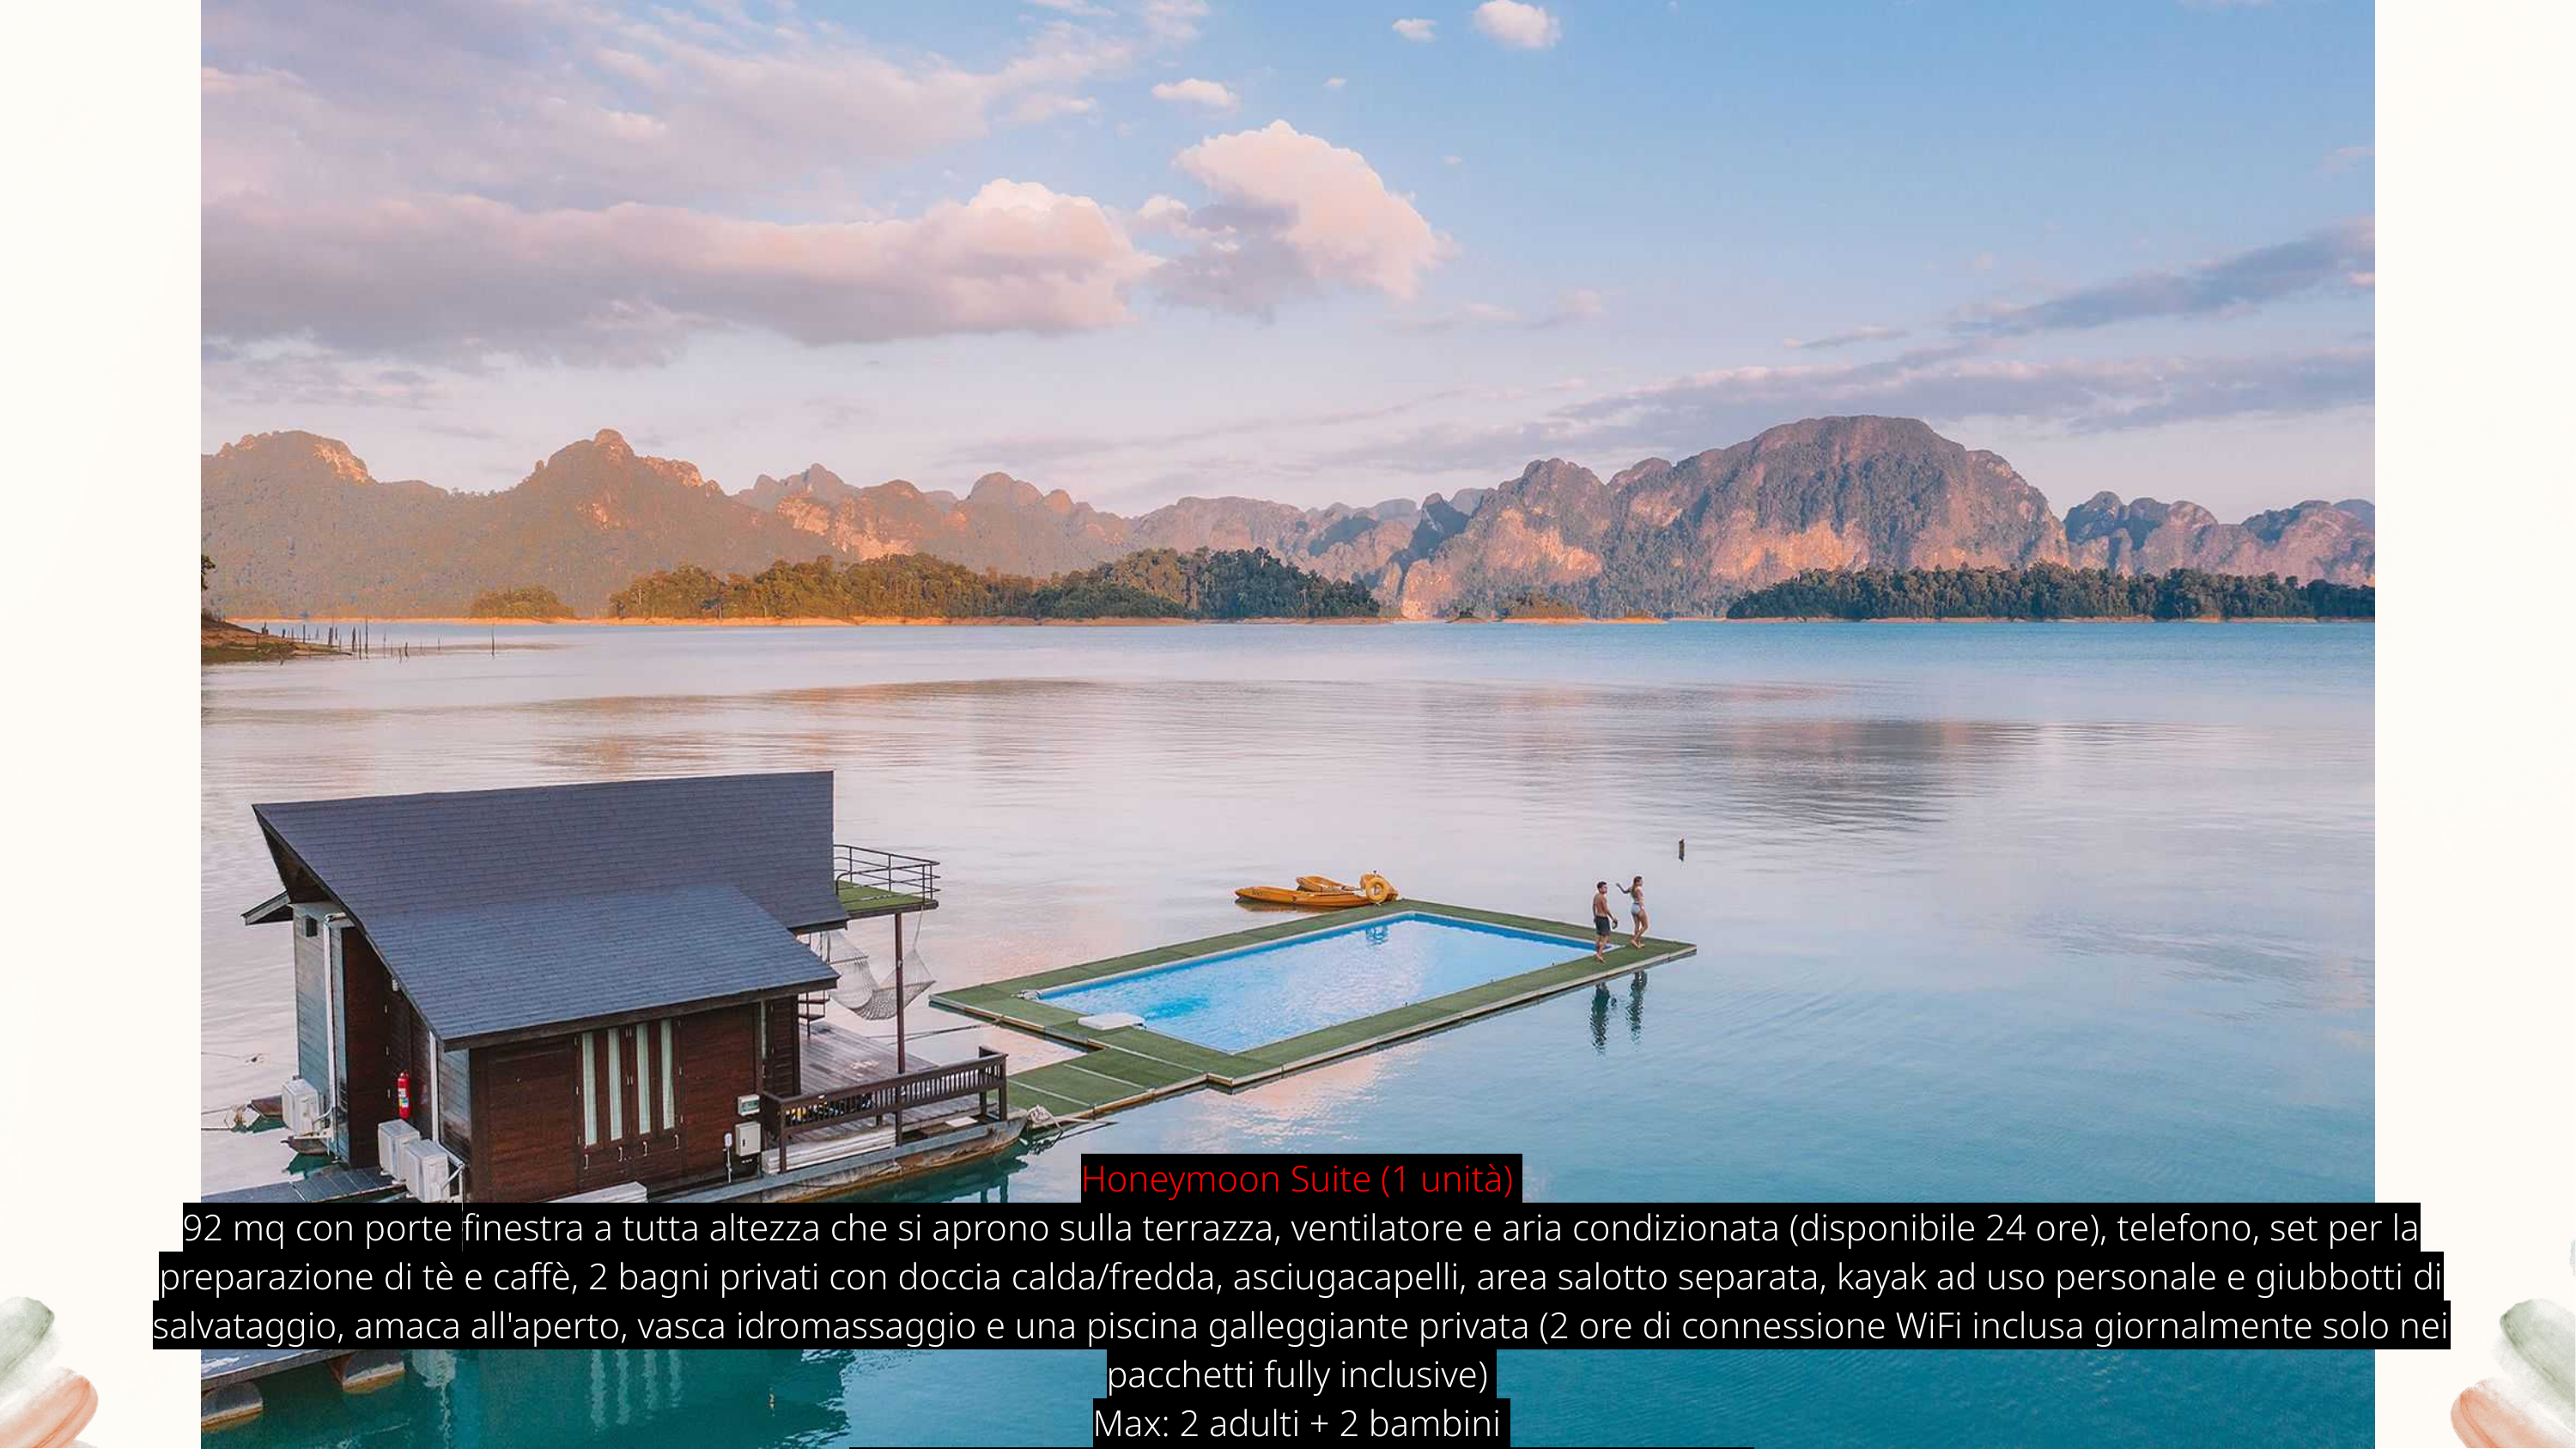

Honeymoon Suite (1 unità)
92 mq con porte finestra a tutta altezza che si aprono sulla terrazza, ventilatore e aria condizionata (disponibile 24 ore), telefono, set per la preparazione di tè e caffè, 2 bagni privati con doccia calda/fredda, asciugacapelli, area salotto separata, kayak ad uso personale e giubbotti di salvataggio, amaca all'aperto, vasca idromassaggio e una piscina galleggiante privata (2 ore di connessione WiFi inclusa giornalmente solo nei pacchetti fully inclusive)
Max: 2 adulti + 2 bambini
Letti: 1 letto king-size e 2 materassi singoli sul soppalco
Vista: Lago